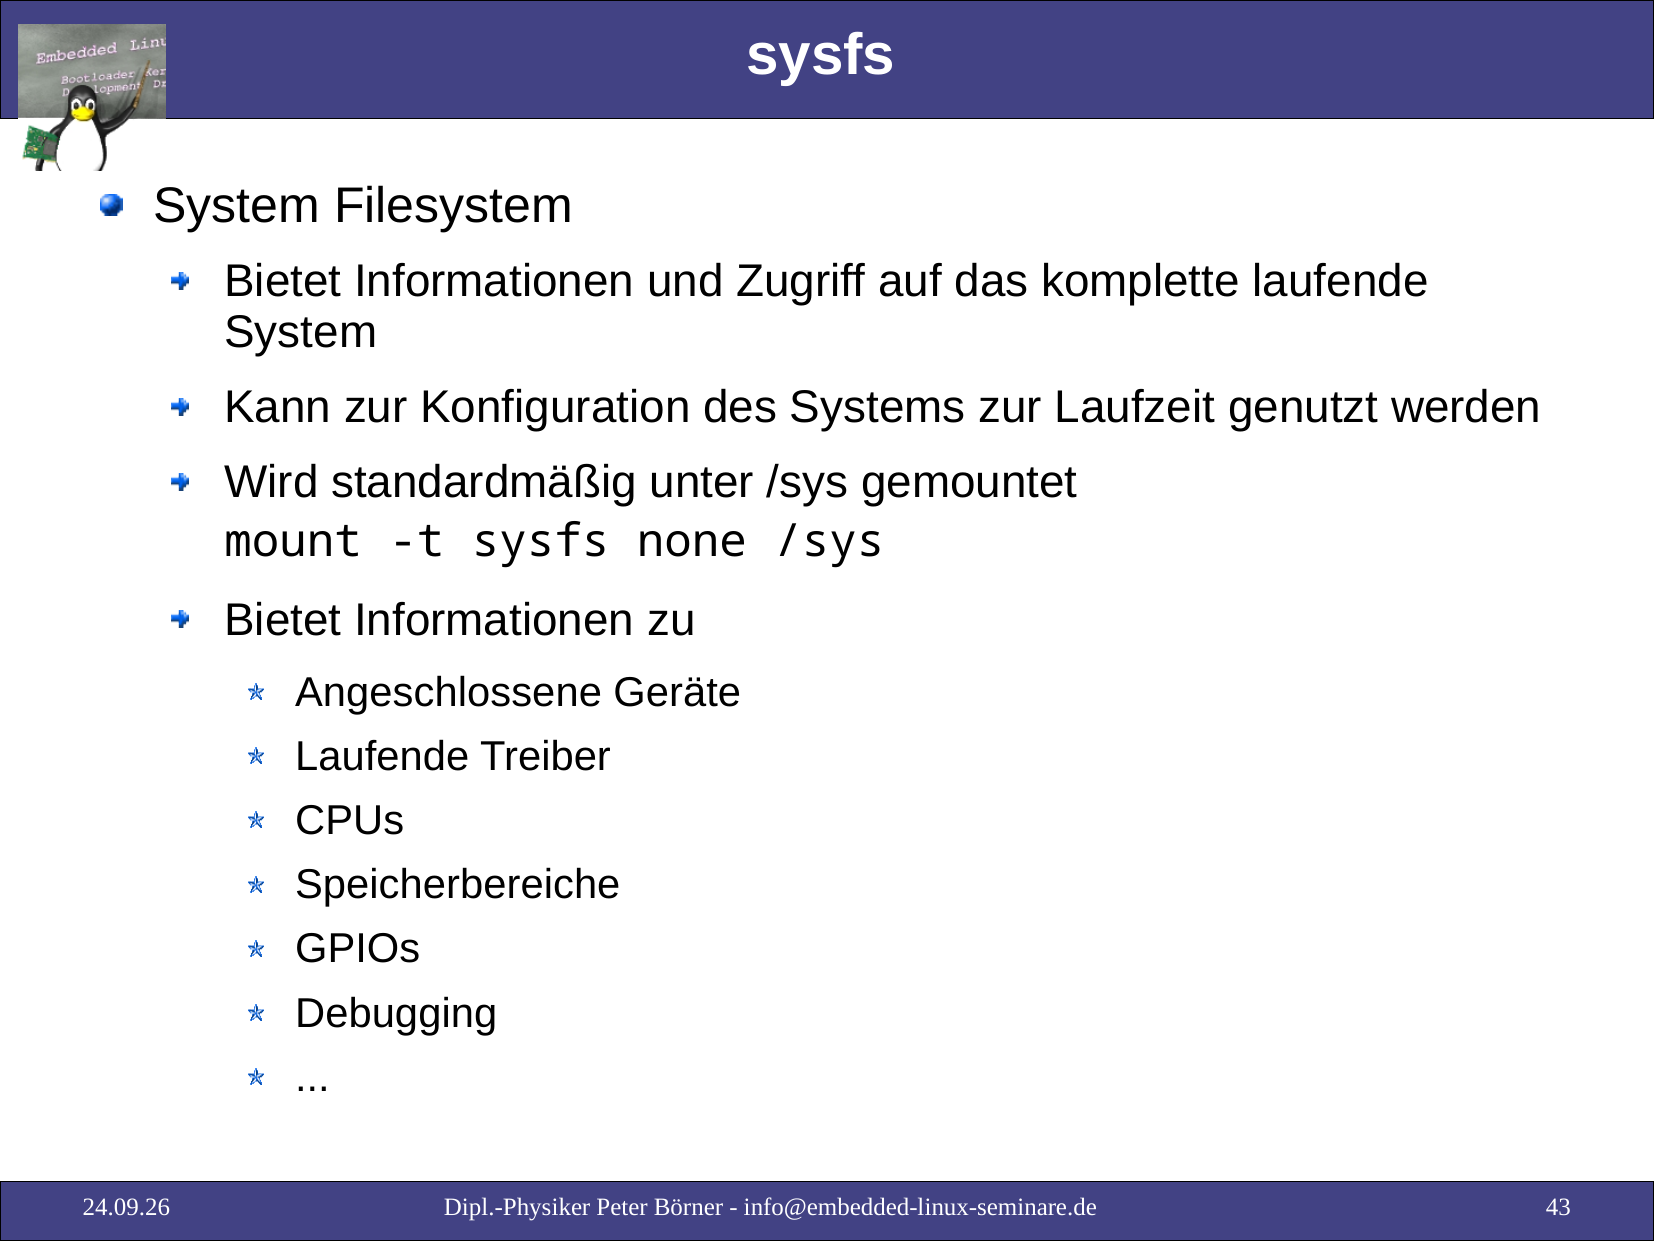

# sysfs
System Filesystem
Bietet Informationen und Zugriff auf das komplette laufende System
Kann zur Konfiguration des Systems zur Laufzeit genutzt werden
Wird standardmäßig unter /sys gemountet
mount -t sysfs none /sys
Bietet Informationen zu
Angeschlossene Geräte
Laufende Treiber
CPUs
Speicherbereiche
GPIOs
Debugging
...
 Dipl.-Physiker Peter Börner - info@embedded-linux-seminare.de
43